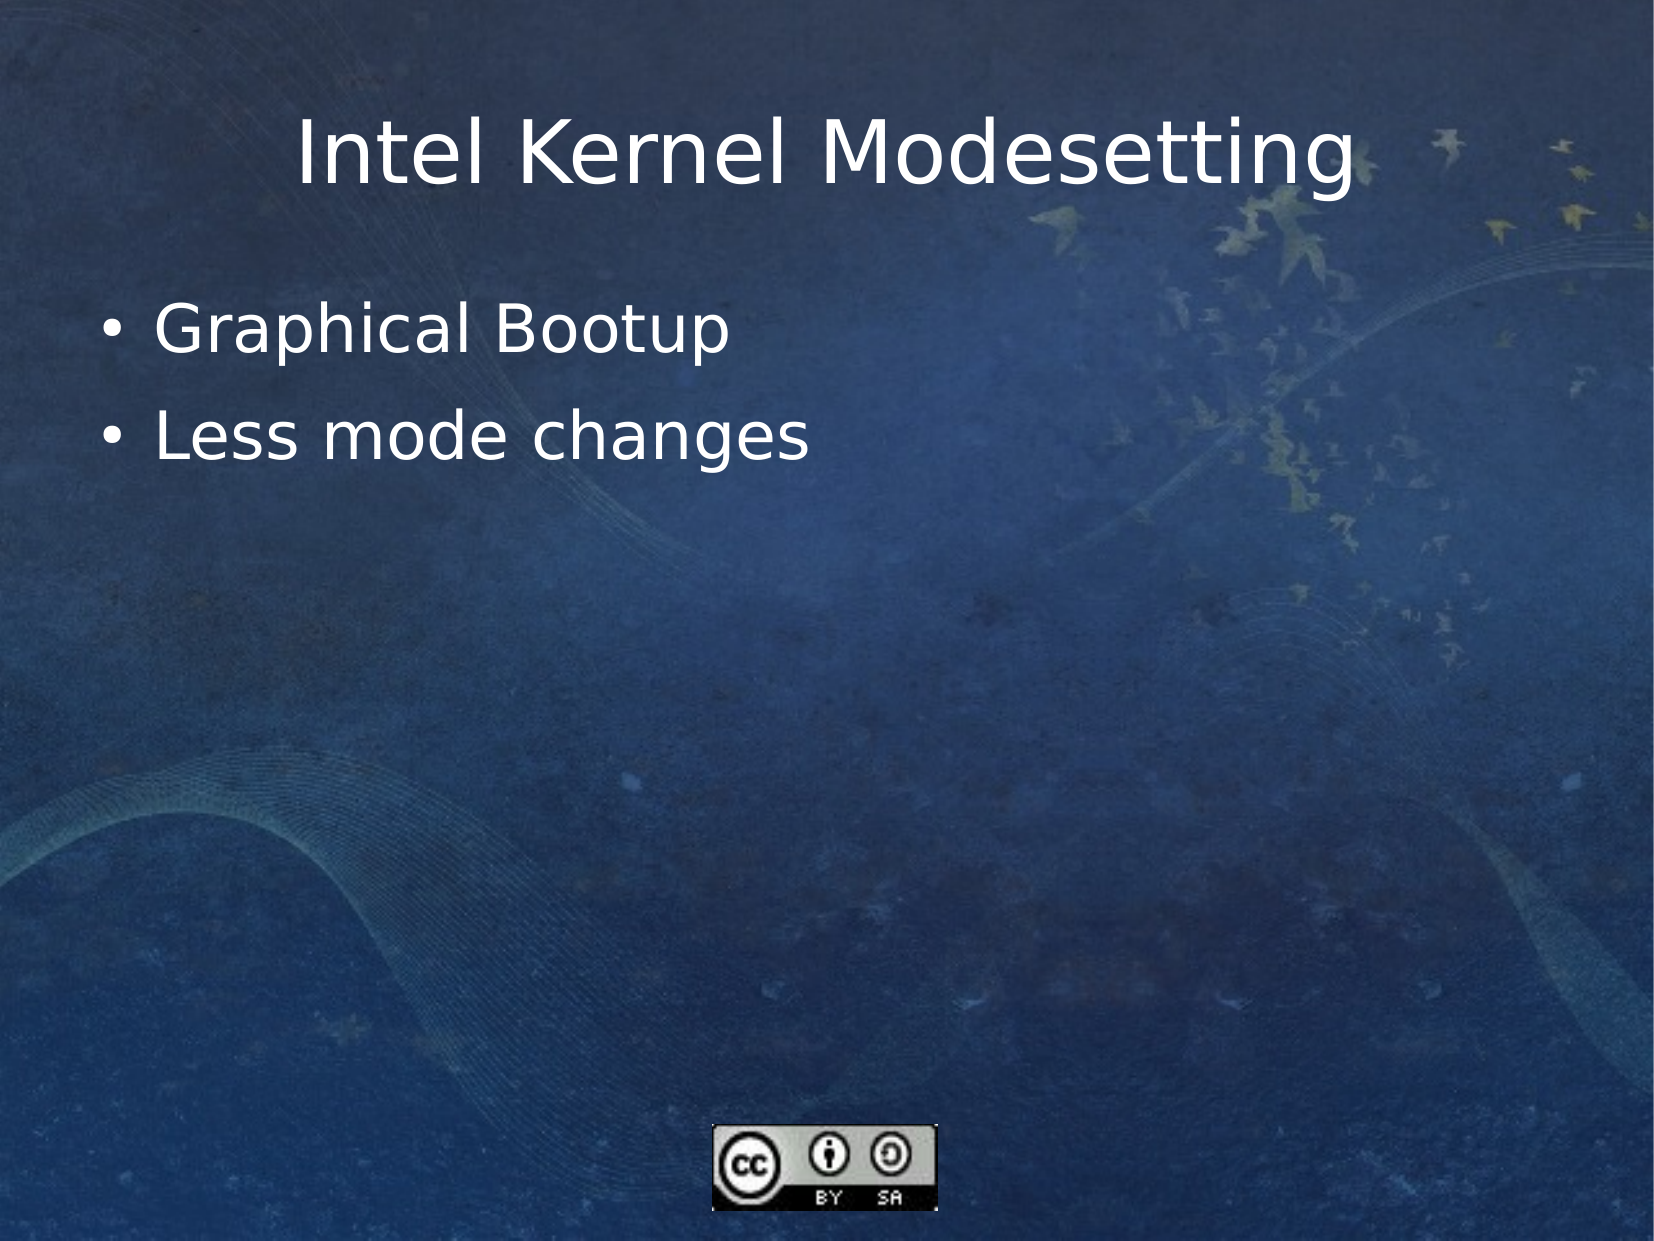

# Intel Kernel Modesetting
Graphical Bootup
Less mode changes